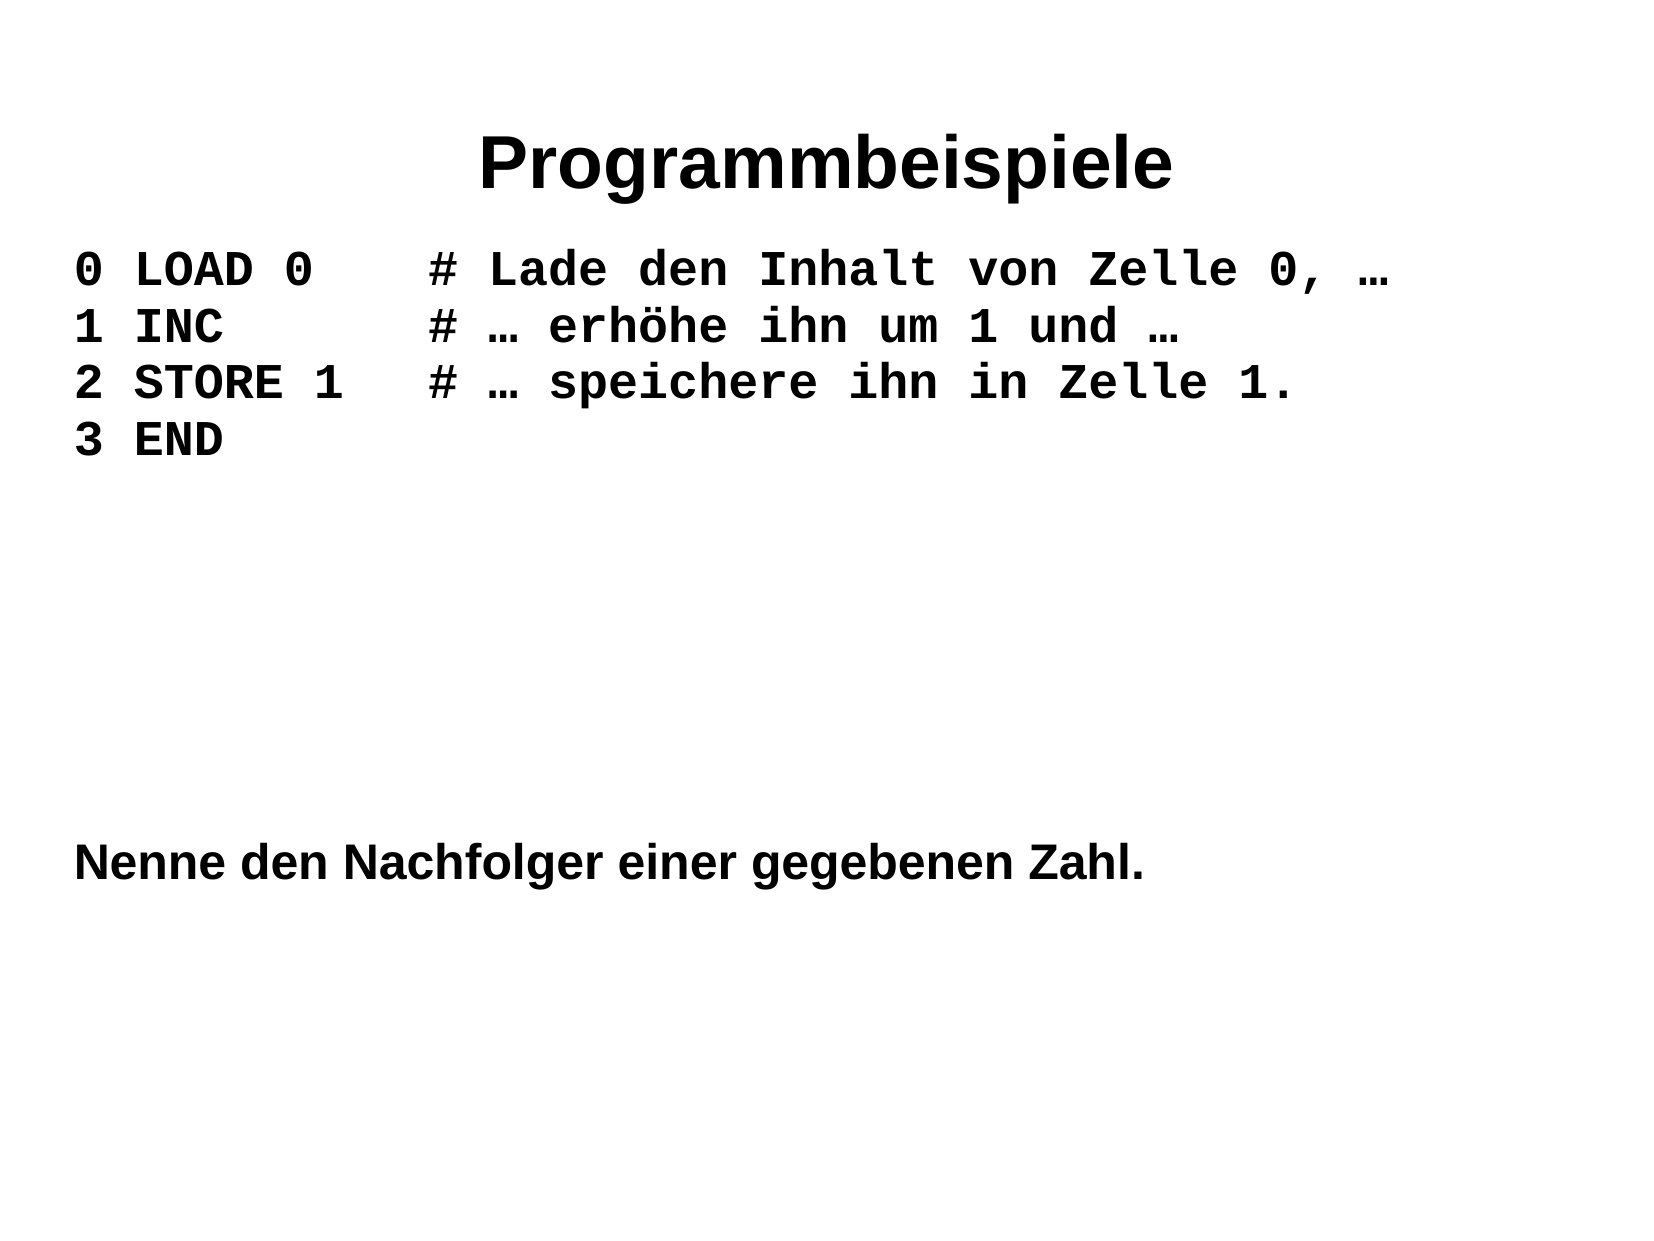

# Programmbeispiele
0 LOAD 0
1 INC
2 STORE 1
3 END
# Lade den Inhalt von Zelle 0, …
# … erhöhe ihn um 1 und …
# … speichere ihn in Zelle 1.
Nenne den Nachfolger einer gegebenen Zahl.